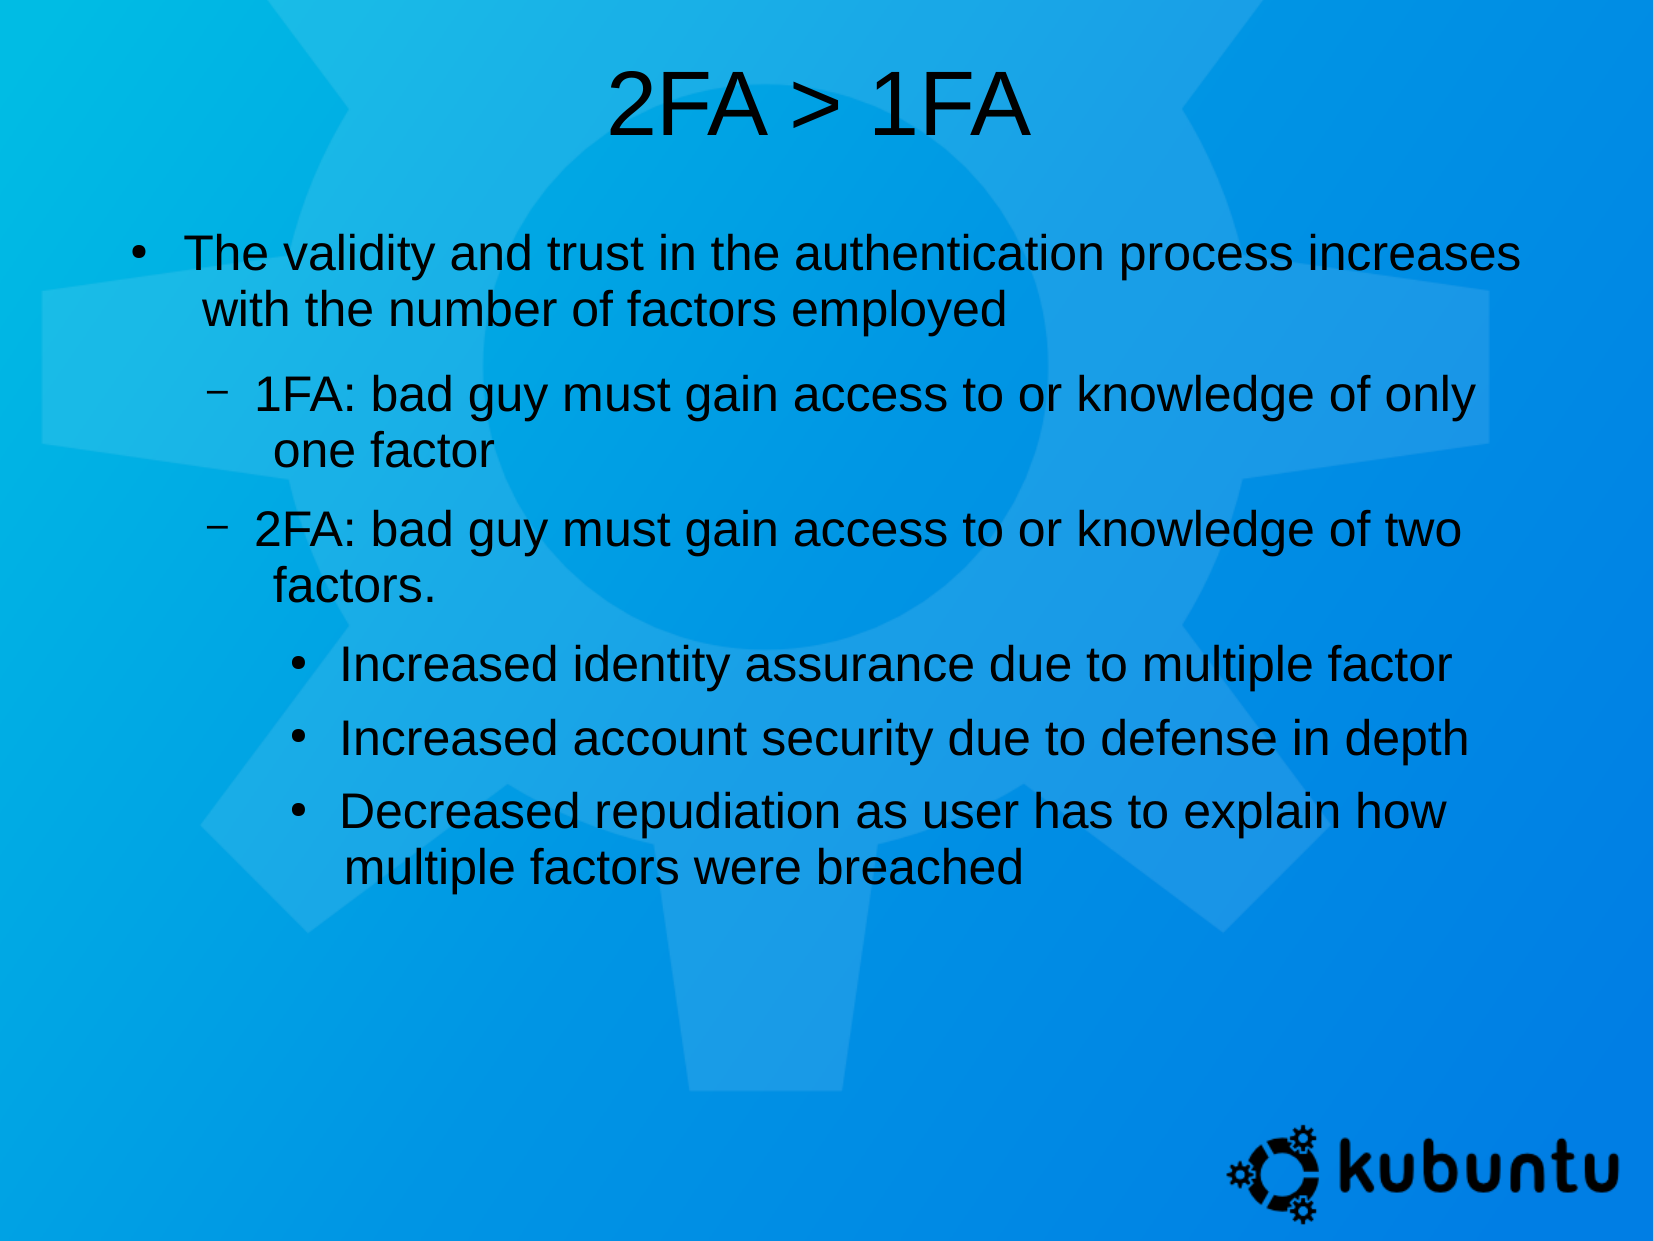

# 2FA > 1FA
The validity and trust in the authentication process increases with the number of factors employed
1FA: bad guy must gain access to or knowledge of only one factor
2FA: bad guy must gain access to or knowledge of two factors.
 Increased identity assurance due to multiple factor
 Increased account security due to defense in depth
 Decreased repudiation as user has to explain how multiple factors were breached